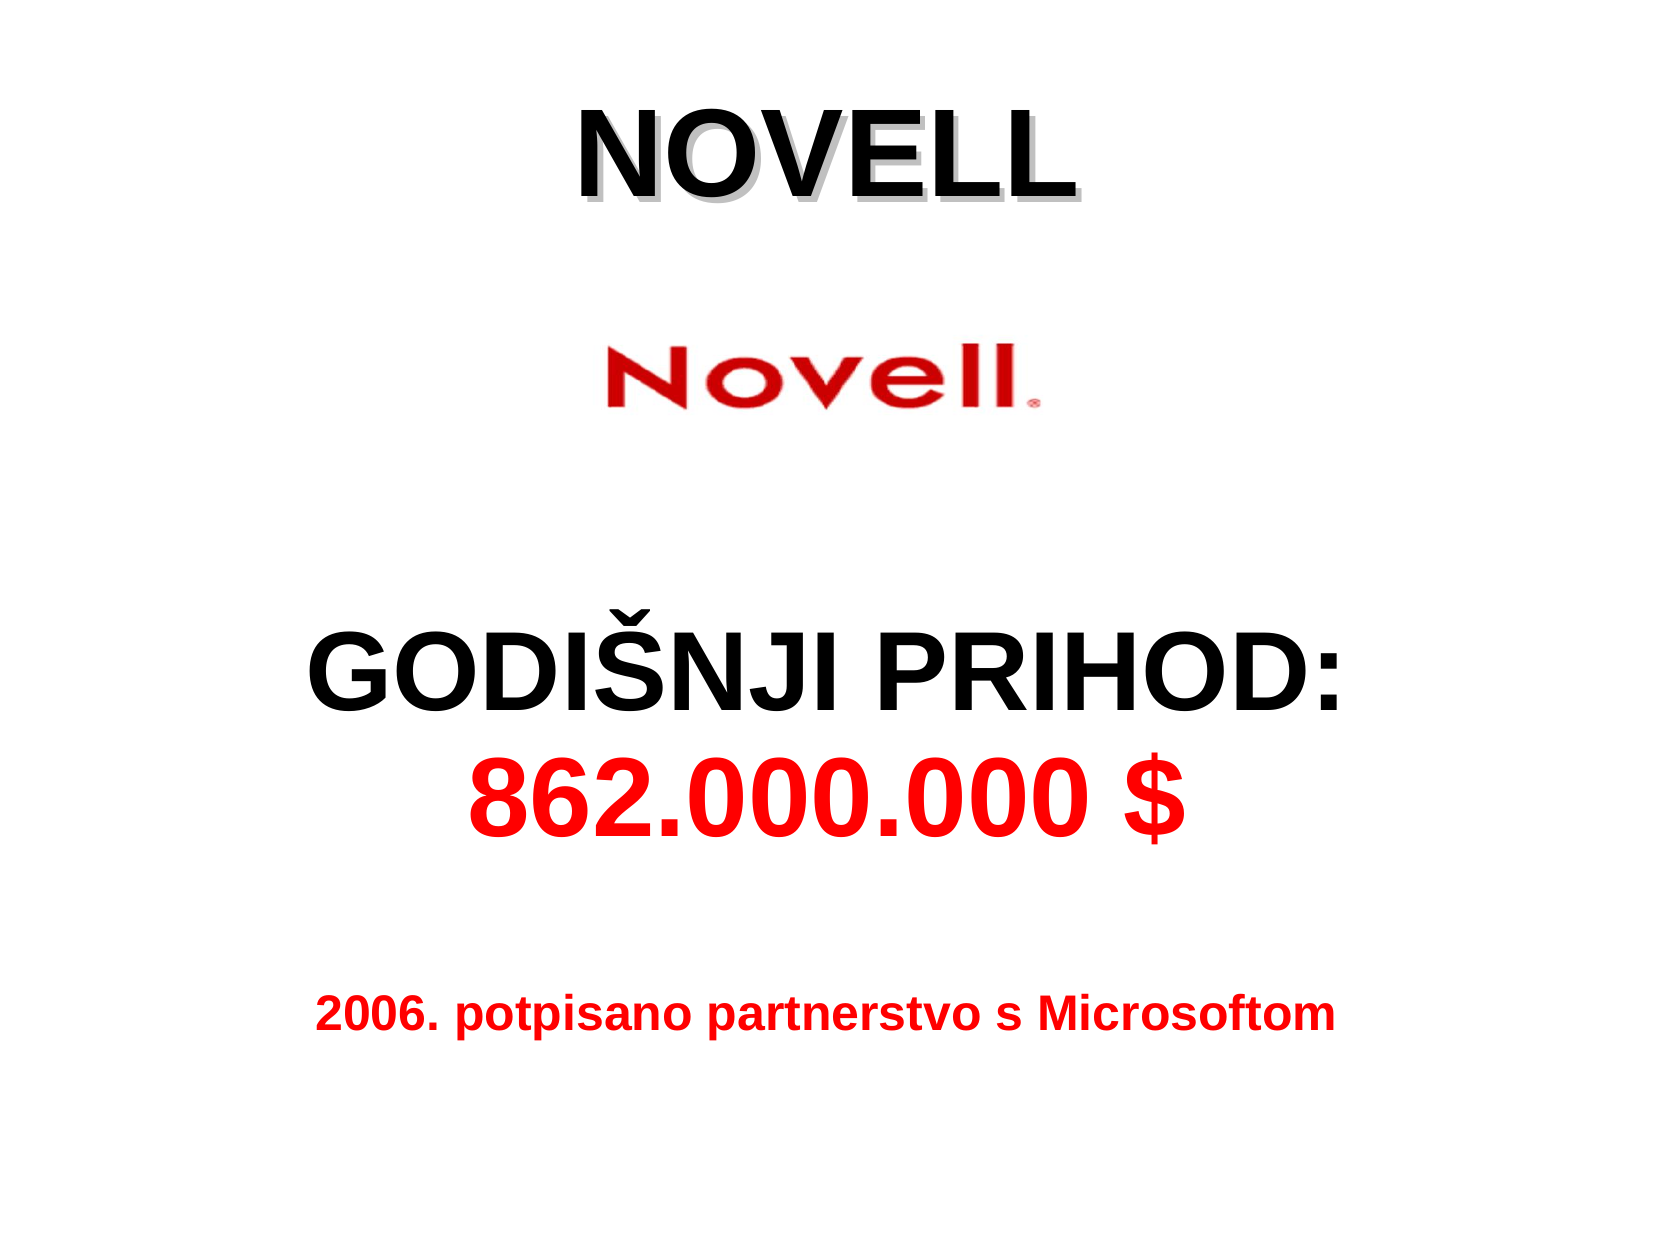

# NOVELL
GODIŠNJI PRIHOD: 862.000.000 $
2006. potpisano partnerstvo s Microsoftom